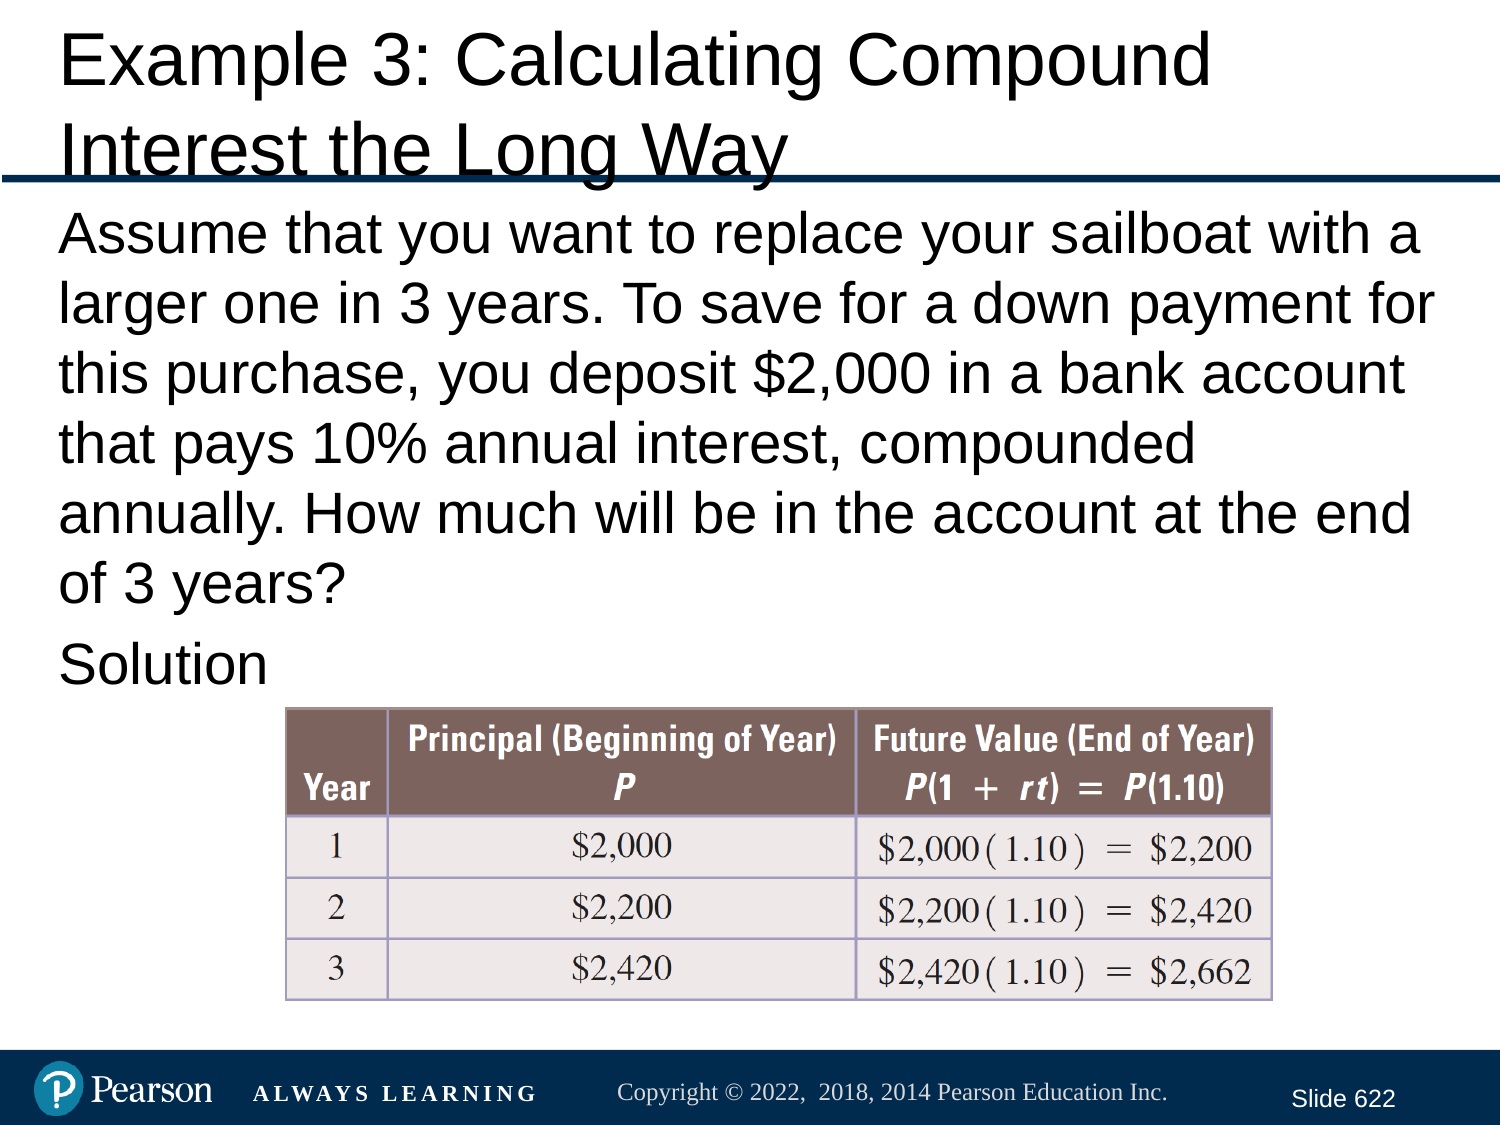

# Example 3: Calculating Compound Interest the Long Way
Assume that you want to replace your sailboat with a larger one in 3 years. To save for a down payment for this purchase, you deposit $2,000 in a bank account that pays 10% annual interest, compounded annually. How much will be in the account at the end of 3 years?
Solution